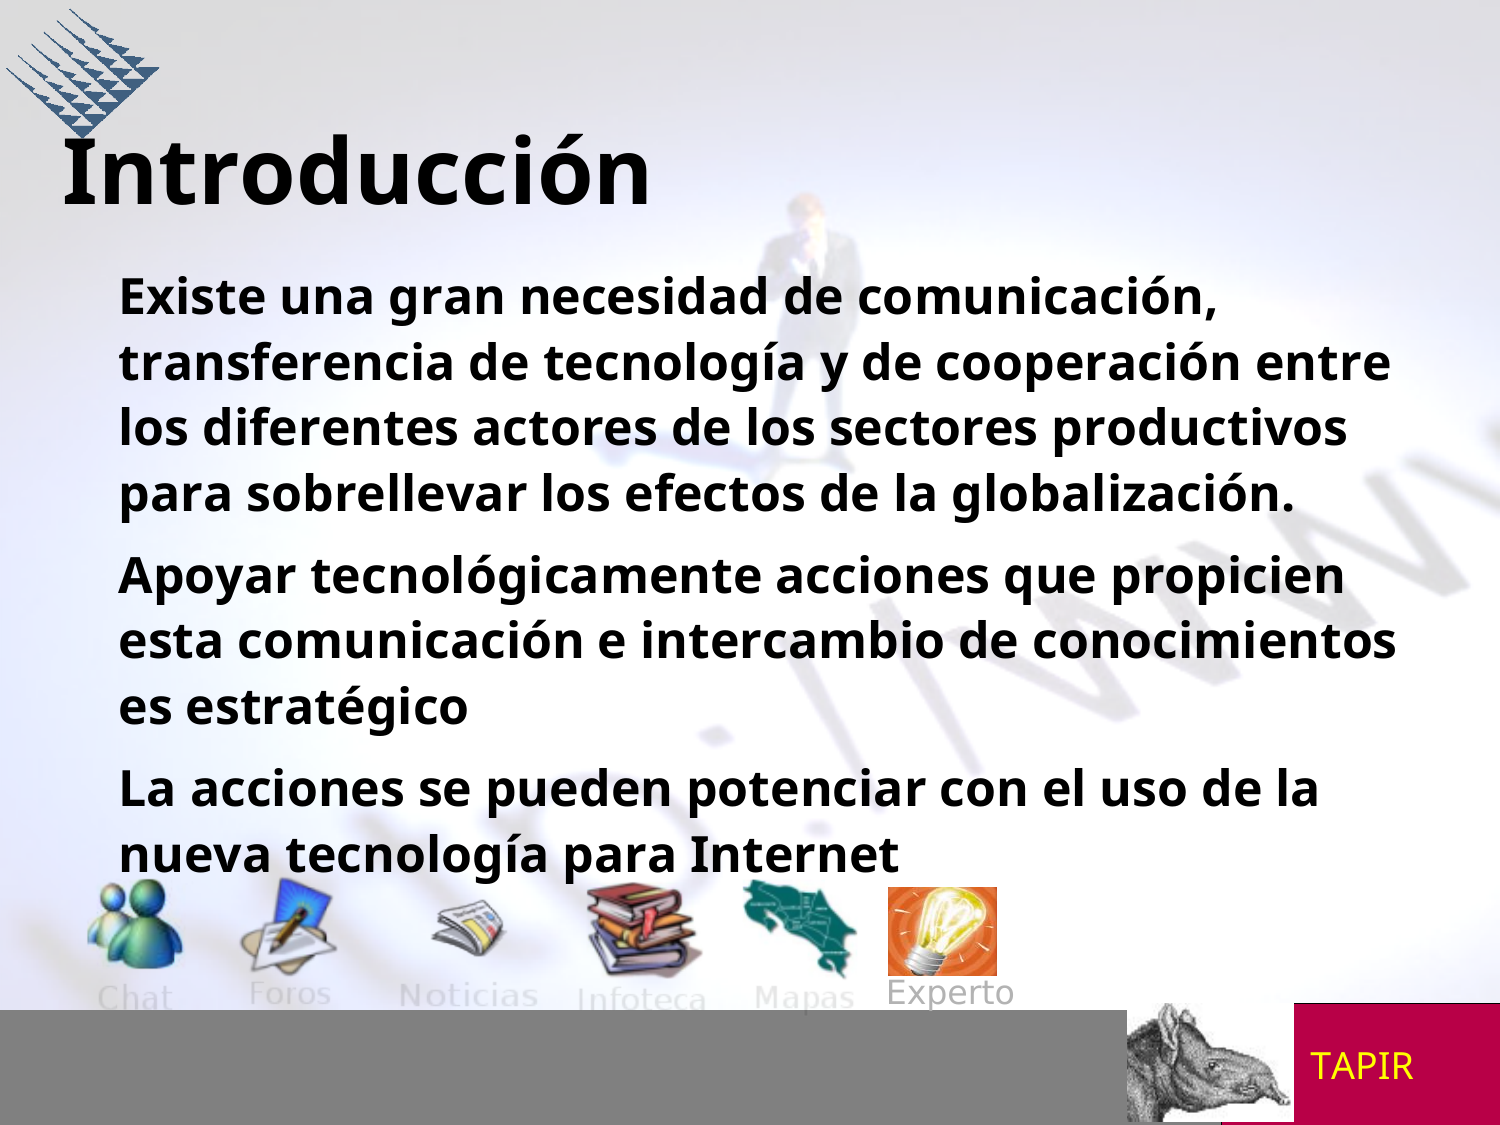

# Introducción
Existe una gran necesidad de comunicación, transferencia de tecnología y de cooperación entre los diferentes actores de los sectores productivos para sobrellevar los efectos de la globalización.
Apoyar tecnológicamente acciones que propicien esta comunicación e intercambio de conocimientos es estratégico
La acciones se pueden potenciar con el uso de la nueva tecnología para Internet
Experto
TAPIR